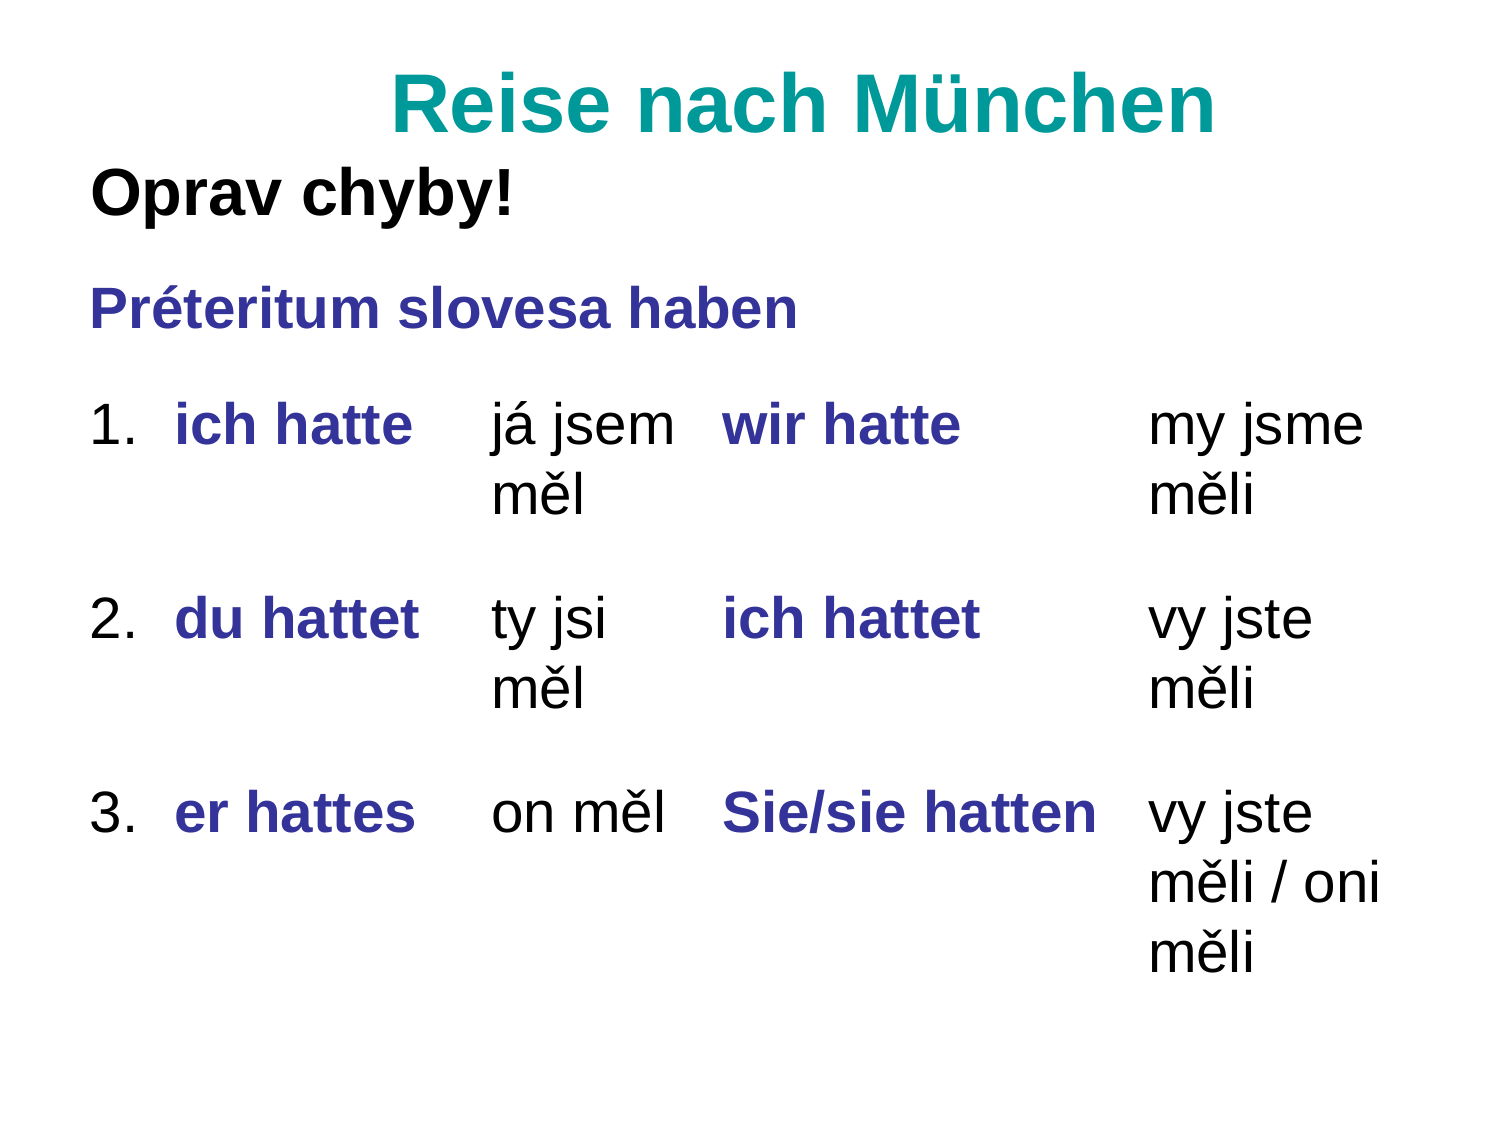

# Reise nach München Oprav chyby!
| Préteritum slovesa haben | | | | |
| --- | --- | --- | --- | --- |
| 1. | ich hatte | já jsem měl | wir hatte | my jsme měli |
| 2. | du hattet | ty jsi měl | ich hattet | vy jste měli |
| 3. | er hattes | on měl | Sie/sie hatten | vy jste měli / oni měli |